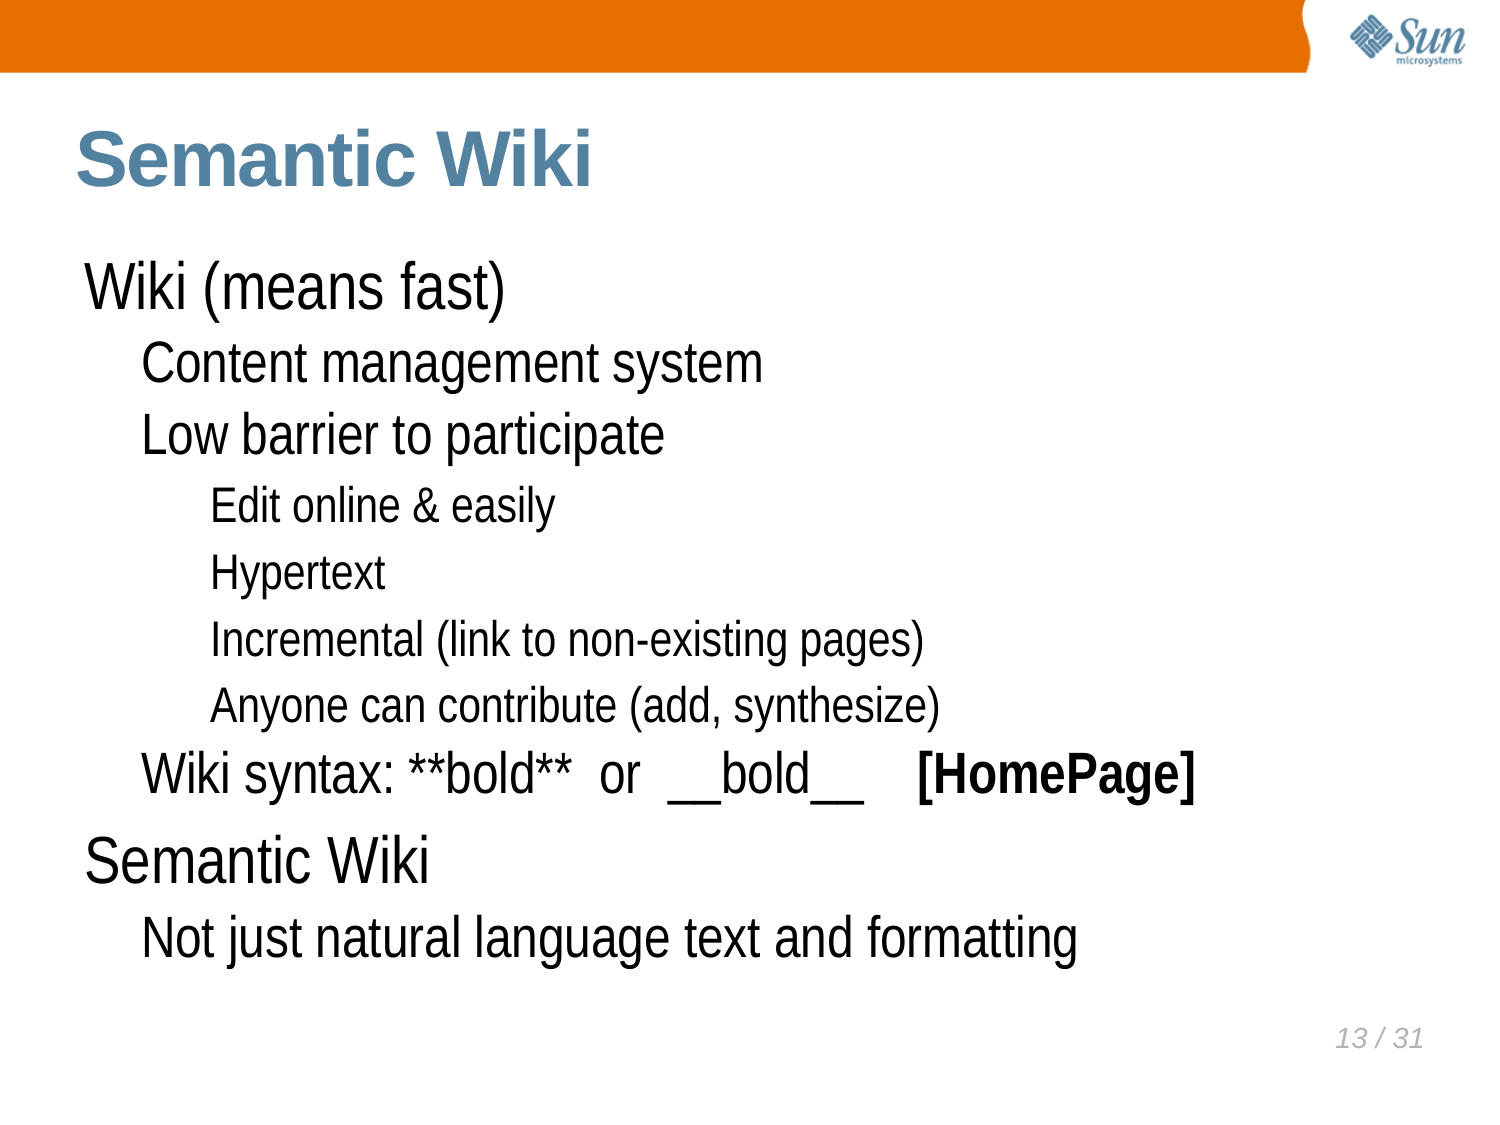

# Semantic Wiki
Wiki (means fast)
Content management system
Low barrier to participate
Edit online & easily
Hypertext
Incremental (link to non-existing pages)
Anyone can contribute (add, synthesize)
Wiki syntax: **bold** or __bold__ [HomePage]
Semantic Wiki
Not just natural language text and formatting
13